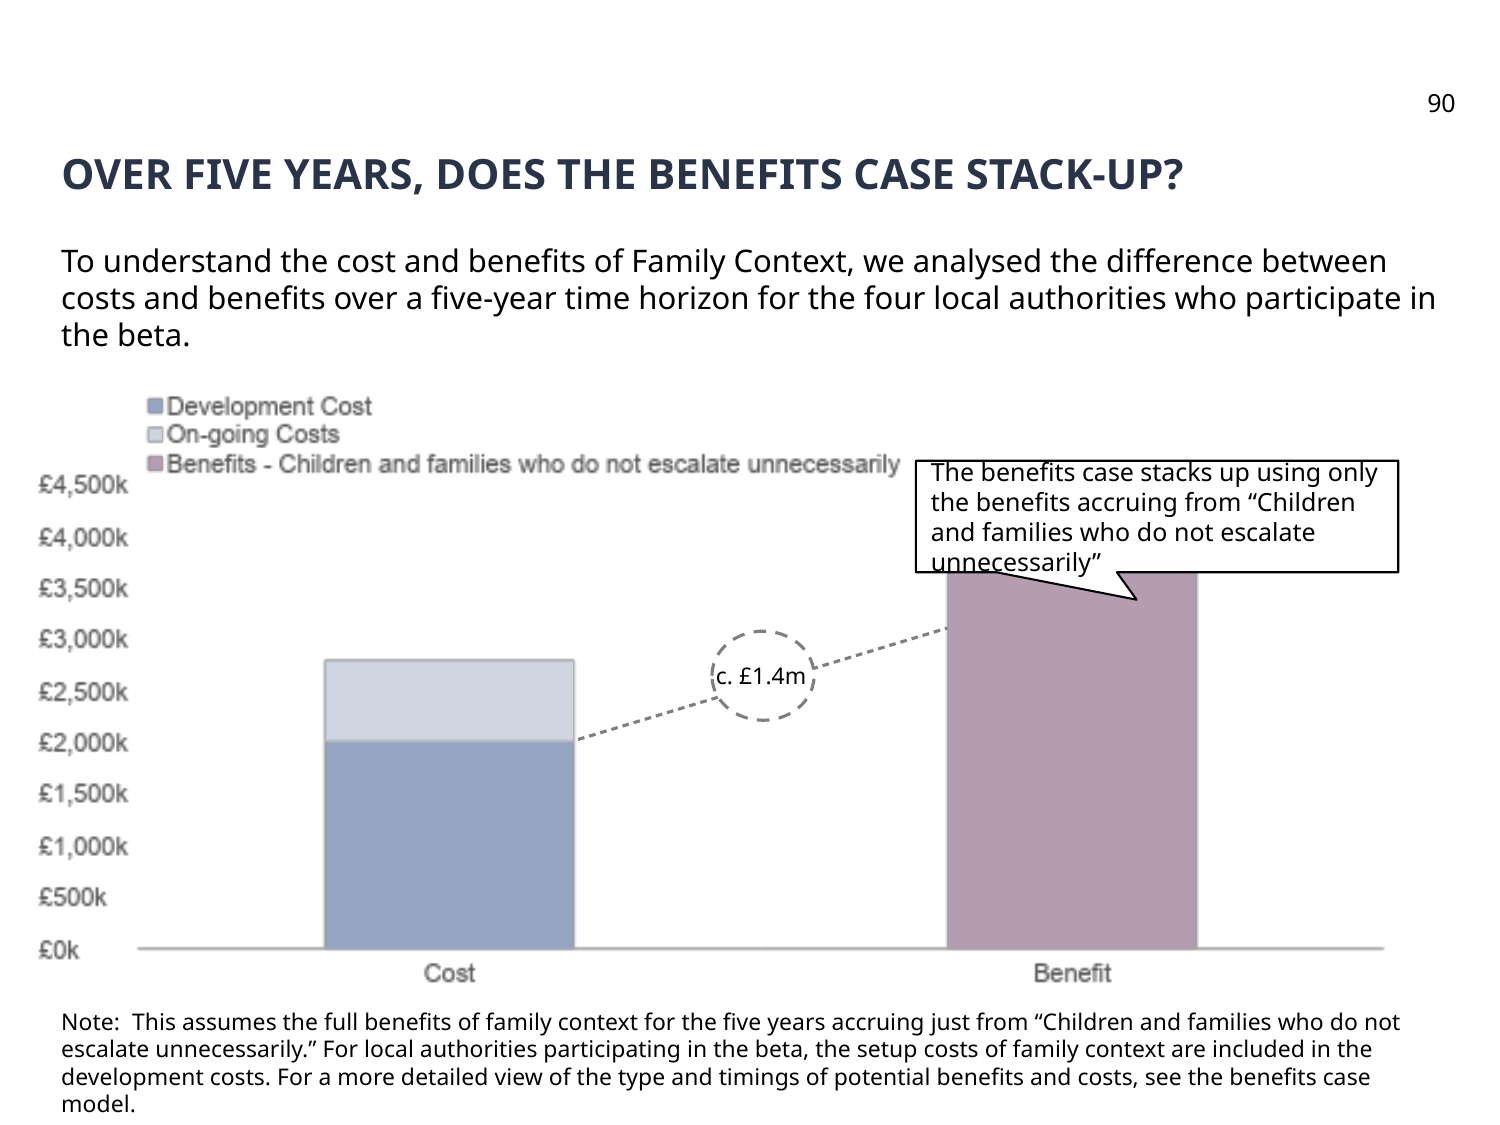

OVER FIVE YEARS, DOES THE BENEFITS CASE STACK-UP?
To understand the cost and benefits of Family Context, we analysed the difference between costs and benefits over a five-year time horizon for the four local authorities who participate in the beta.
The benefits case stacks up using only the benefits accruing from “Children and families who do not escalate unnecessarily”
c. £1.4m
Note: This assumes the full benefits of family context for the five years accruing just from “Children and families who do not escalate unnecessarily.” For local authorities participating in the beta, the setup costs of family context are included in the development costs. For a more detailed view of the type and timings of potential benefits and costs, see the benefits case model.